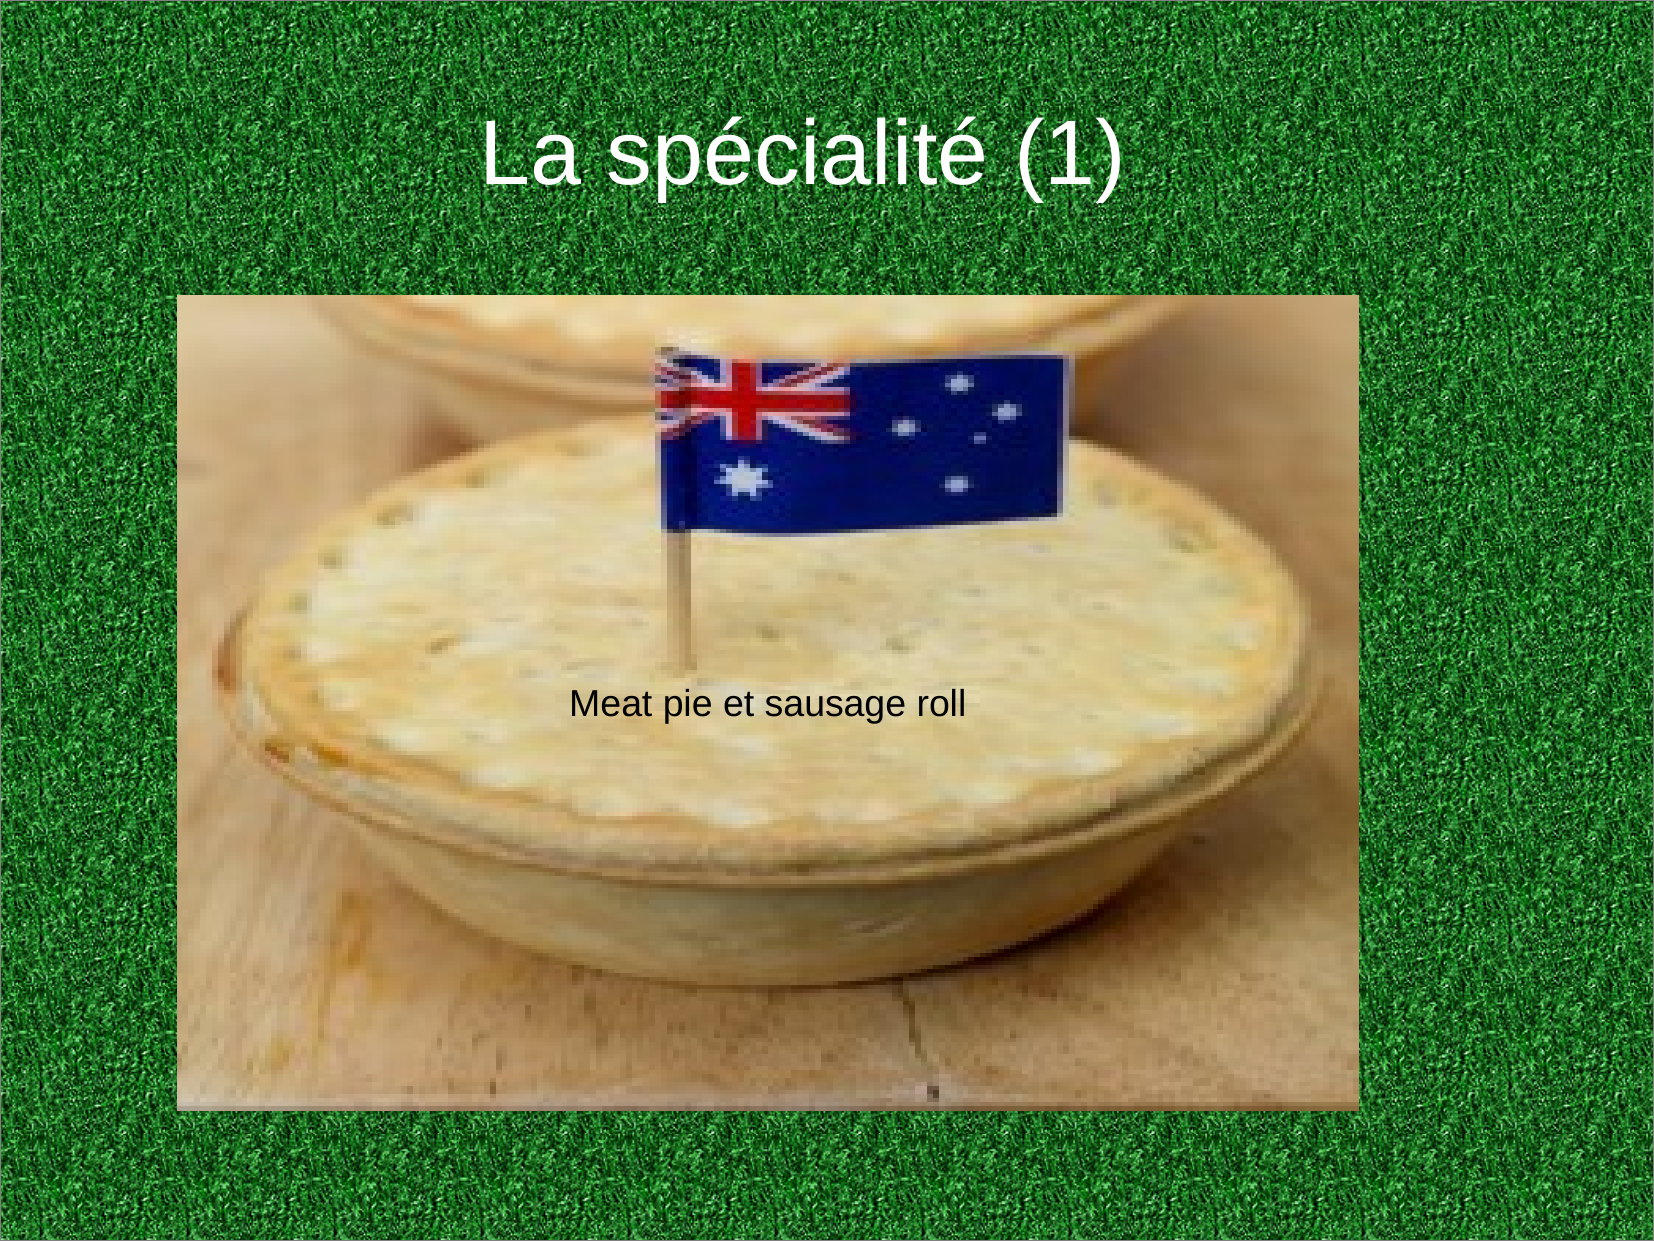

La spécialité (1)
# La spécialité (1)
Meat pie et sausage roll
Meat pie et sausage roll